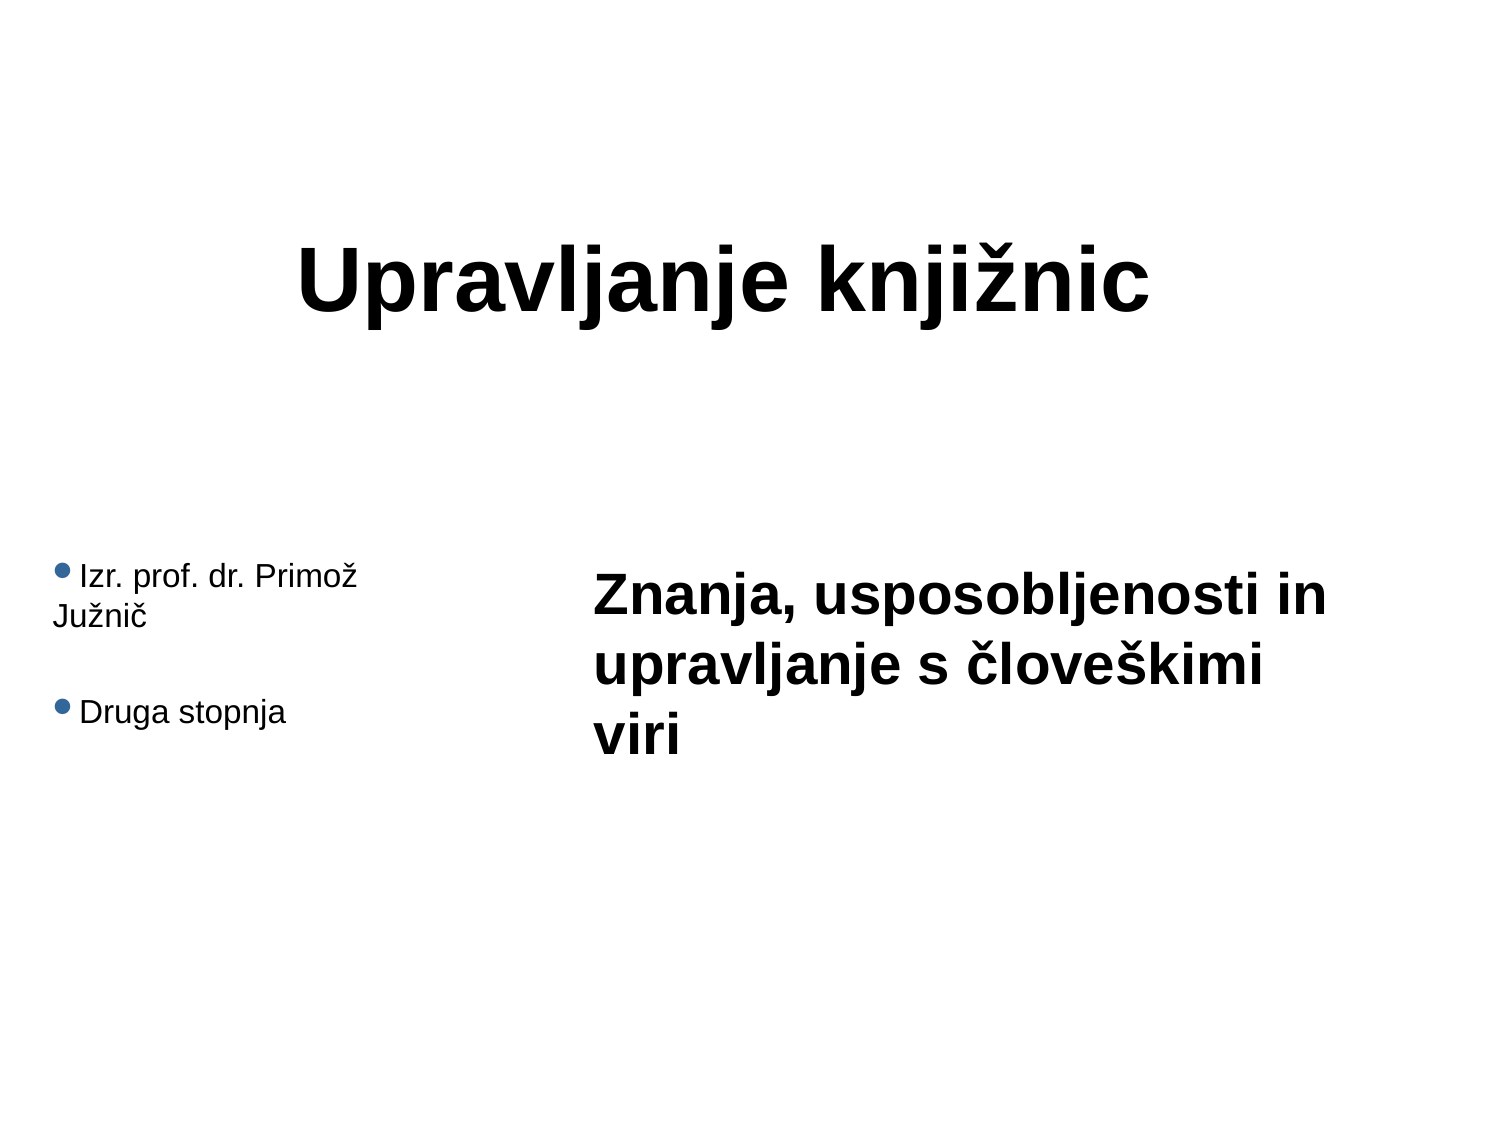

Upravljanje knjižnic
Znanja, usposobljenosti in upravljanje s človeškimi viri
# Izr. prof. dr. Primož Južnič
Druga stopnja